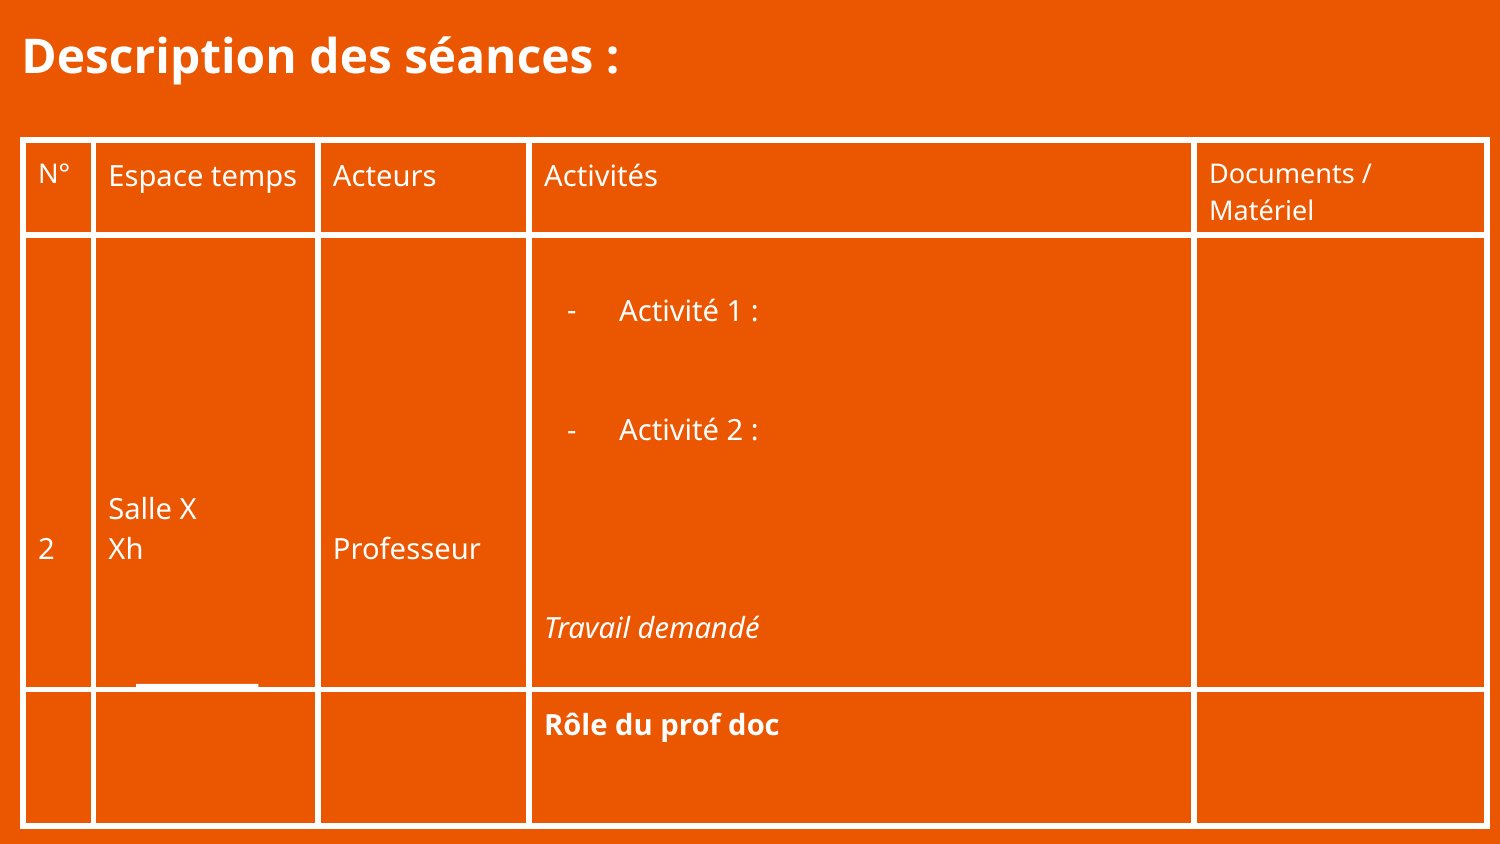

Description des séances :
| N° | Espace temps | Acteurs | Activités | Documents / Matériel |
| --- | --- | --- | --- | --- |
| 2 | Salle X Xh | Professeur | Activité 1 : Activité 2 : Travail demandé | |
| | | | Rôle du prof doc | |